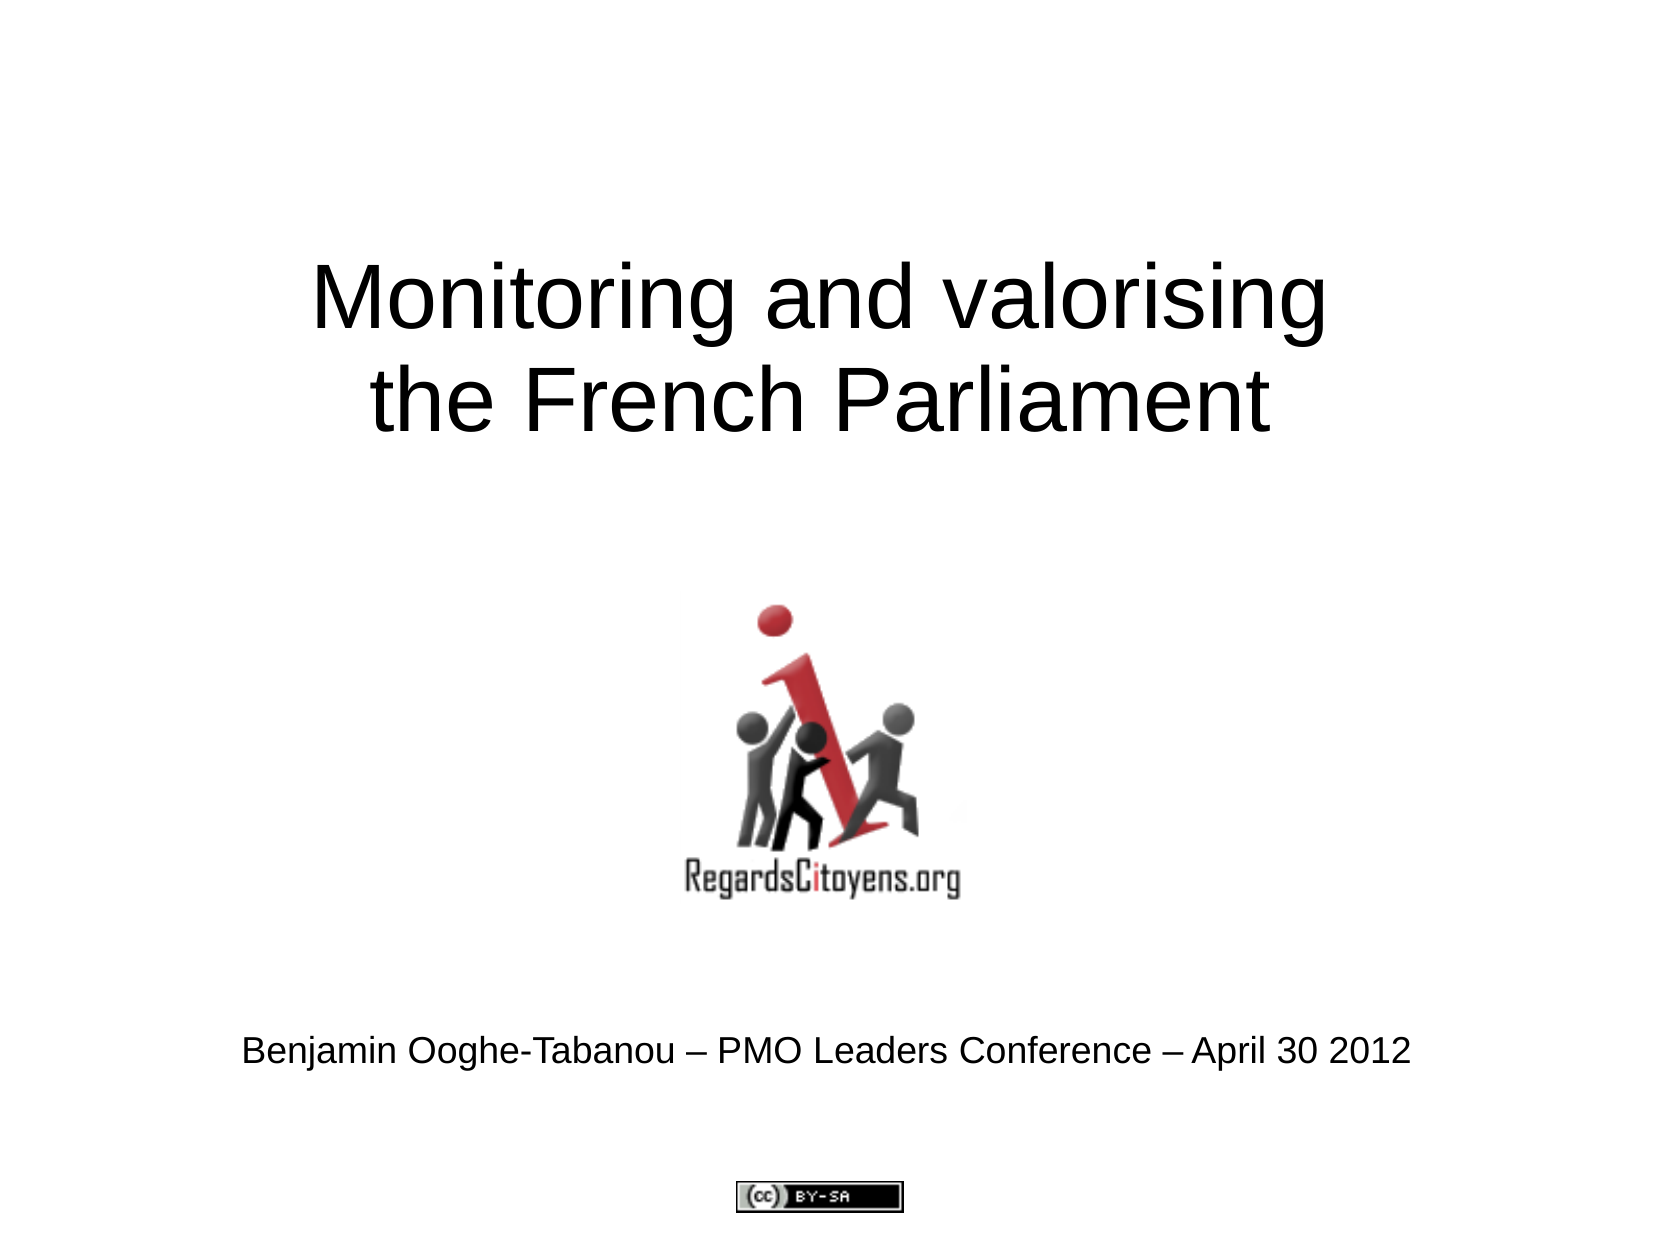

# Monitoring and valorising the French Parliament
Benjamin Ooghe-Tabanou – PMO Leaders Conference – April 30 2012